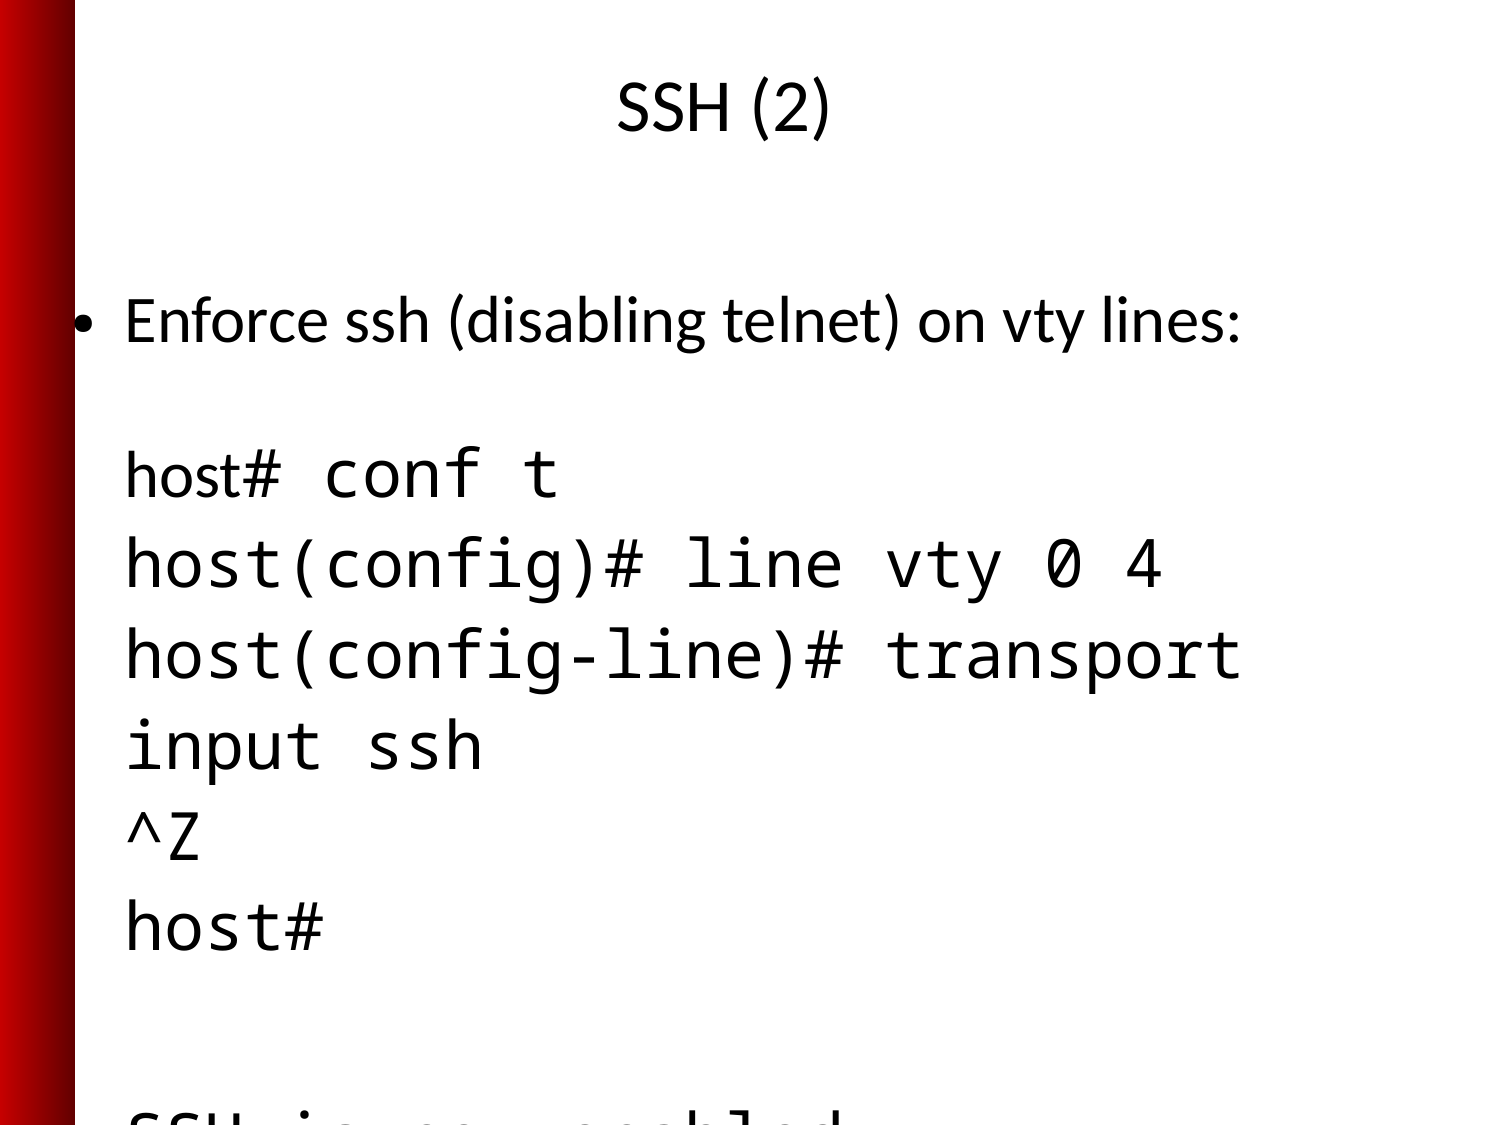

# SSH (2)
Enforce ssh (disabling telnet) on vty lines:
host# conf t
host(config)# line vty 0 4
host(config-line)# transport input ssh
^Z
host#
SSH is now enabled
Telnet is not necessary disabled!
Use ACLs for this to be sure